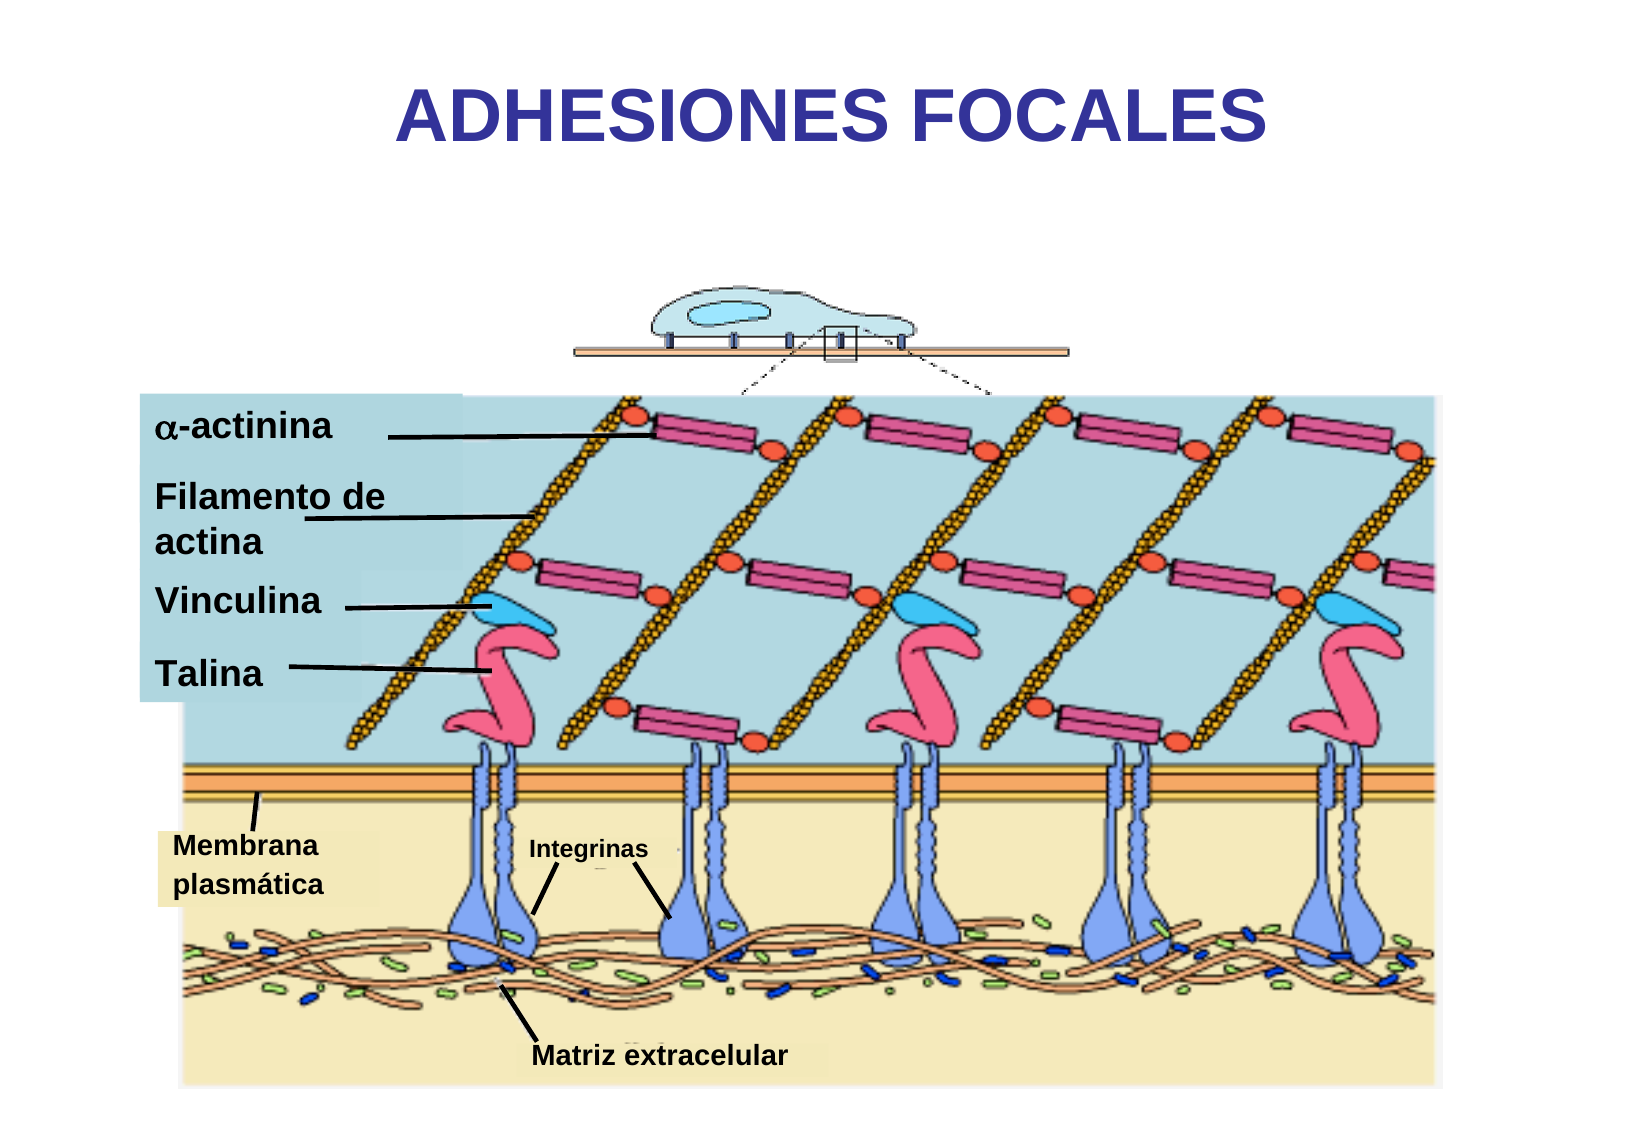

ADHESIONES FOCALES
-actinina
Filamento de actina
Vinculina
Talina
Membrana
plasmática
Integrinas
Matriz extracelular